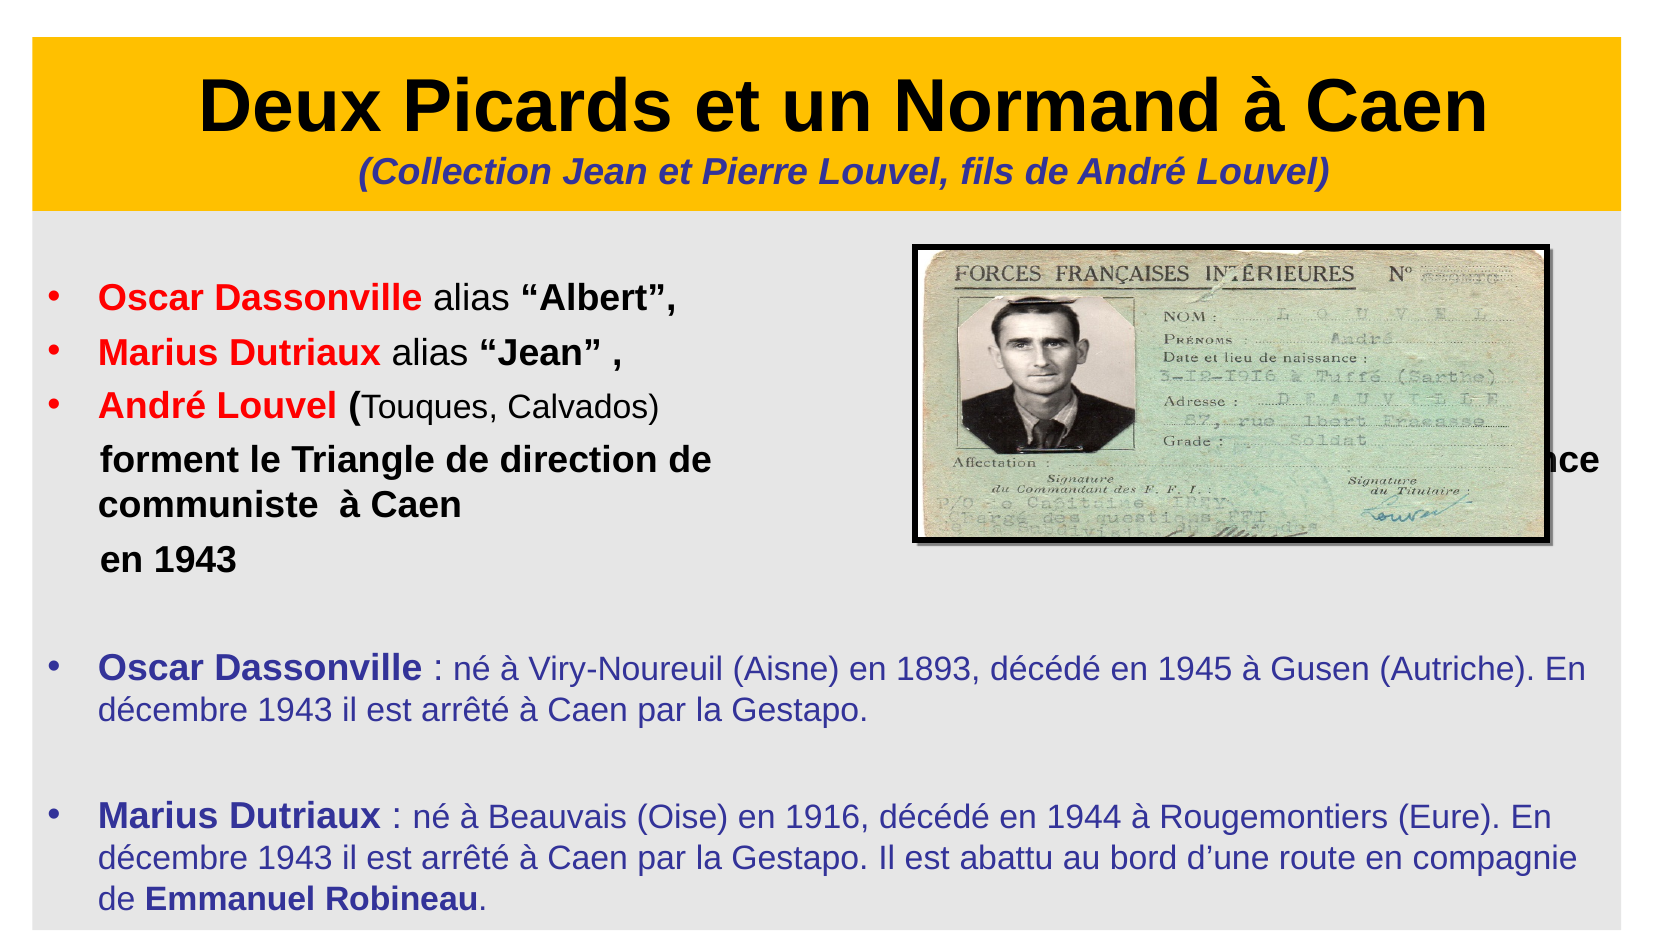

# Deux Picards et un Normand à Caen (Collection Jean et Pierre Louvel, fils de André Louvel)
Oscar Dassonville alias “Albert”,
Marius Dutriaux alias “Jean” ,
André Louvel (Touques, Calvados)
 forment le Triangle de direction de la Résistance communiste à Caen
 en 1943
Oscar Dassonville : né à Viry-Noureuil (Aisne) en 1893, décédé en 1945 à Gusen (Autriche). En décembre 1943 il est arrêté à Caen par la Gestapo.
Marius Dutriaux : né à Beauvais (Oise) en 1916, décédé en 1944 à Rougemontiers (Eure). En décembre 1943 il est arrêté à Caen par la Gestapo. Il est abattu au bord d’une route en compagnie de Emmanuel Robineau.